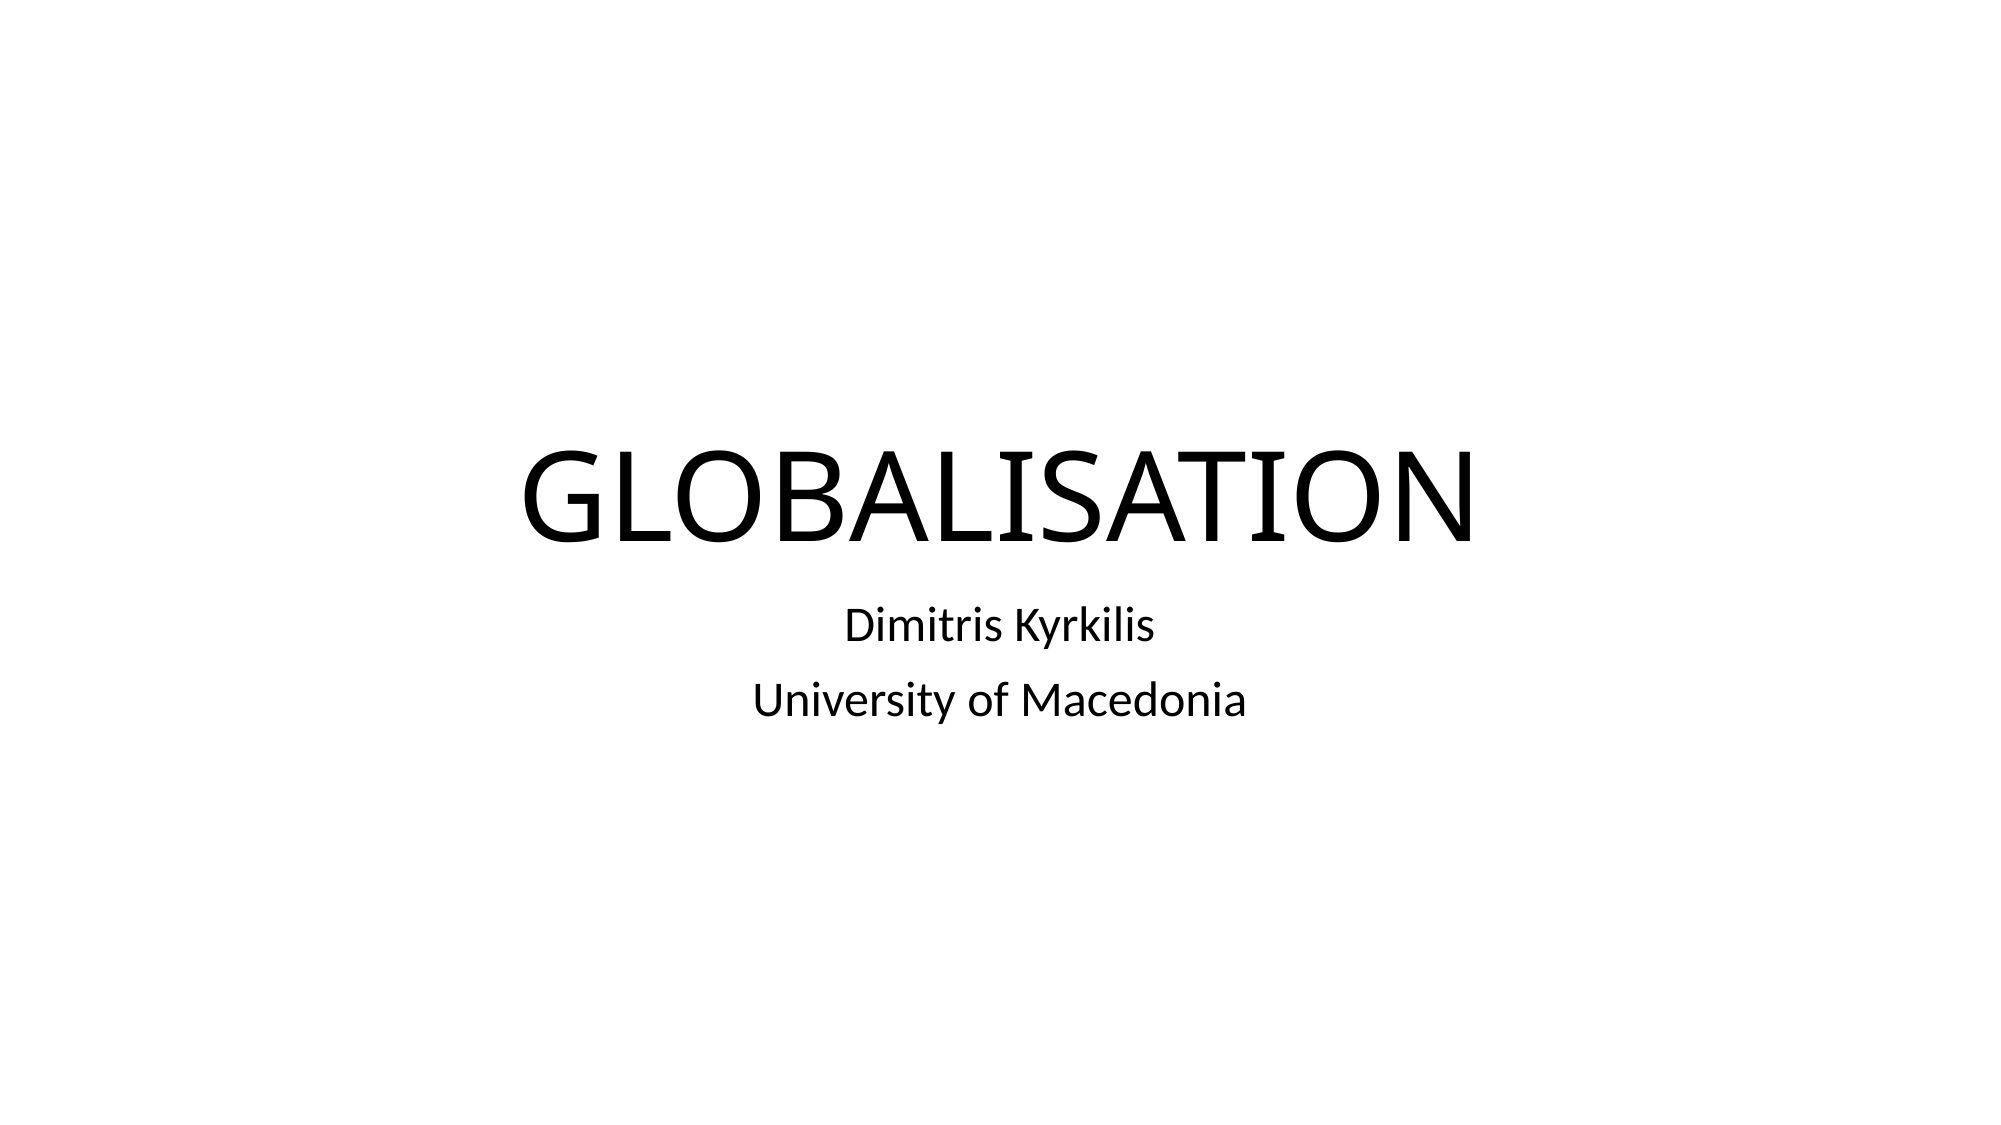

# GLOBALISATION
Dimitris Kyrkilis
University of Macedonia